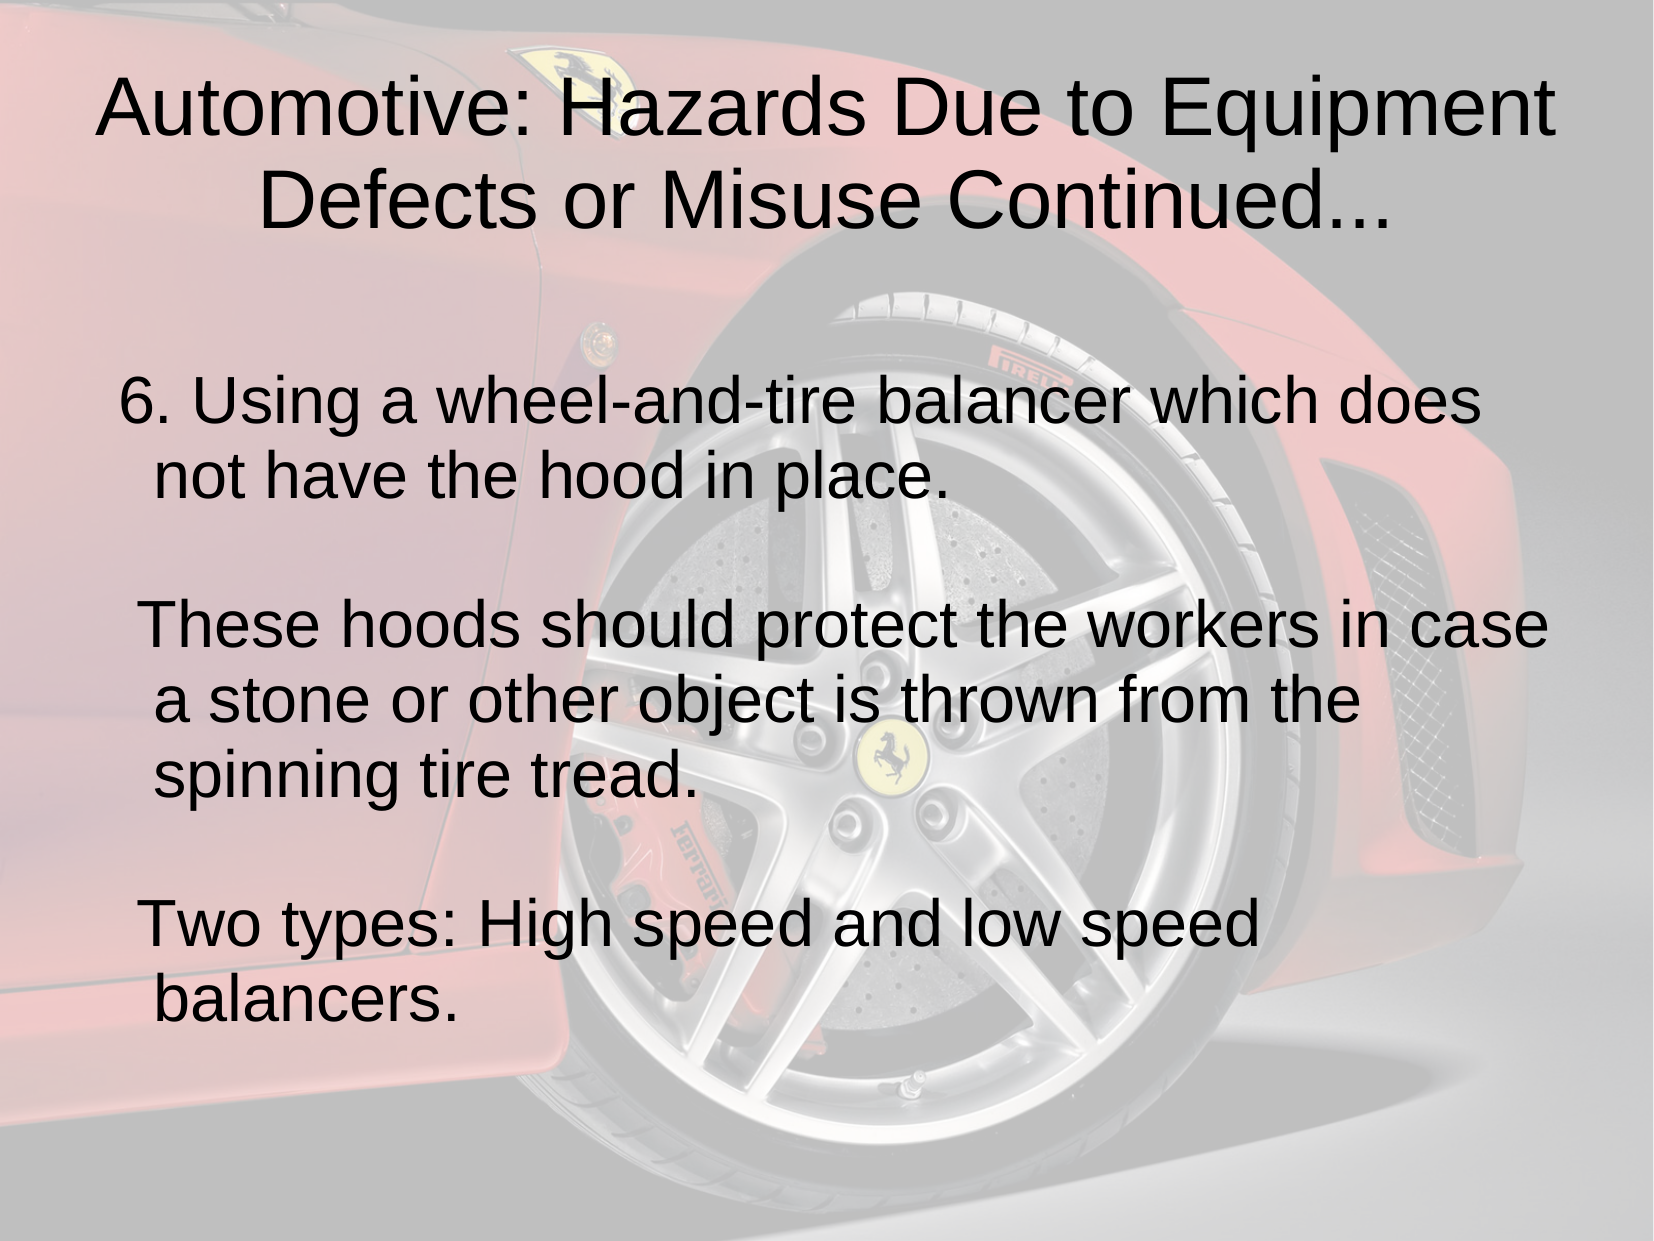

# Automotive: Hazards Due to Equipment Defects or Misuse Continued...
6. Using a wheel-and-tire balancer which does not have the hood in place.
 These hoods should protect the workers in case a stone or other object is thrown from the spinning tire tread.
 Two types: High speed and low speed balancers.